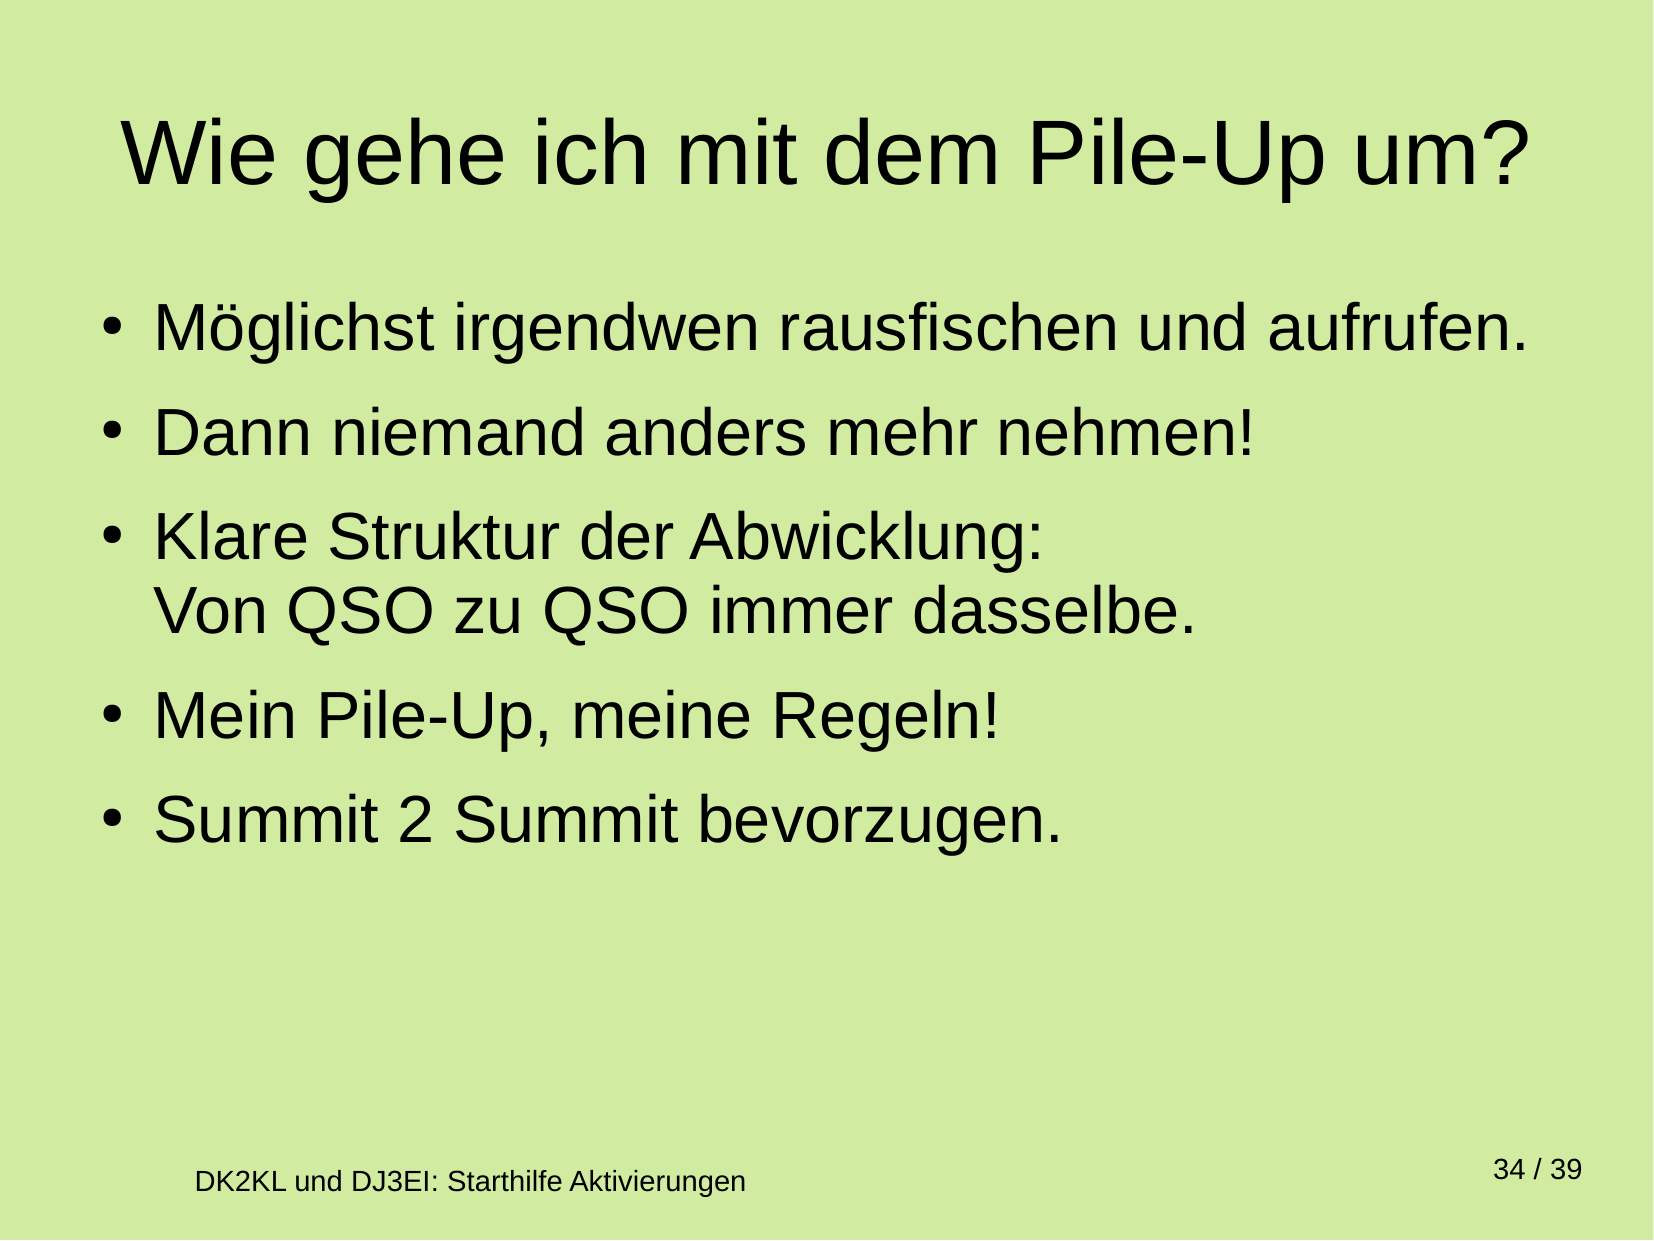

# Wie gehe ich mit dem Pile-Up um?
Möglichst irgendwen rausfischen und aufrufen.
Dann niemand anders mehr nehmen!
Klare Struktur der Abwicklung:
Von QSO zu QSO immer dasselbe.
Mein Pile-Up, meine Regeln!
Summit 2 Summit bevorzugen.